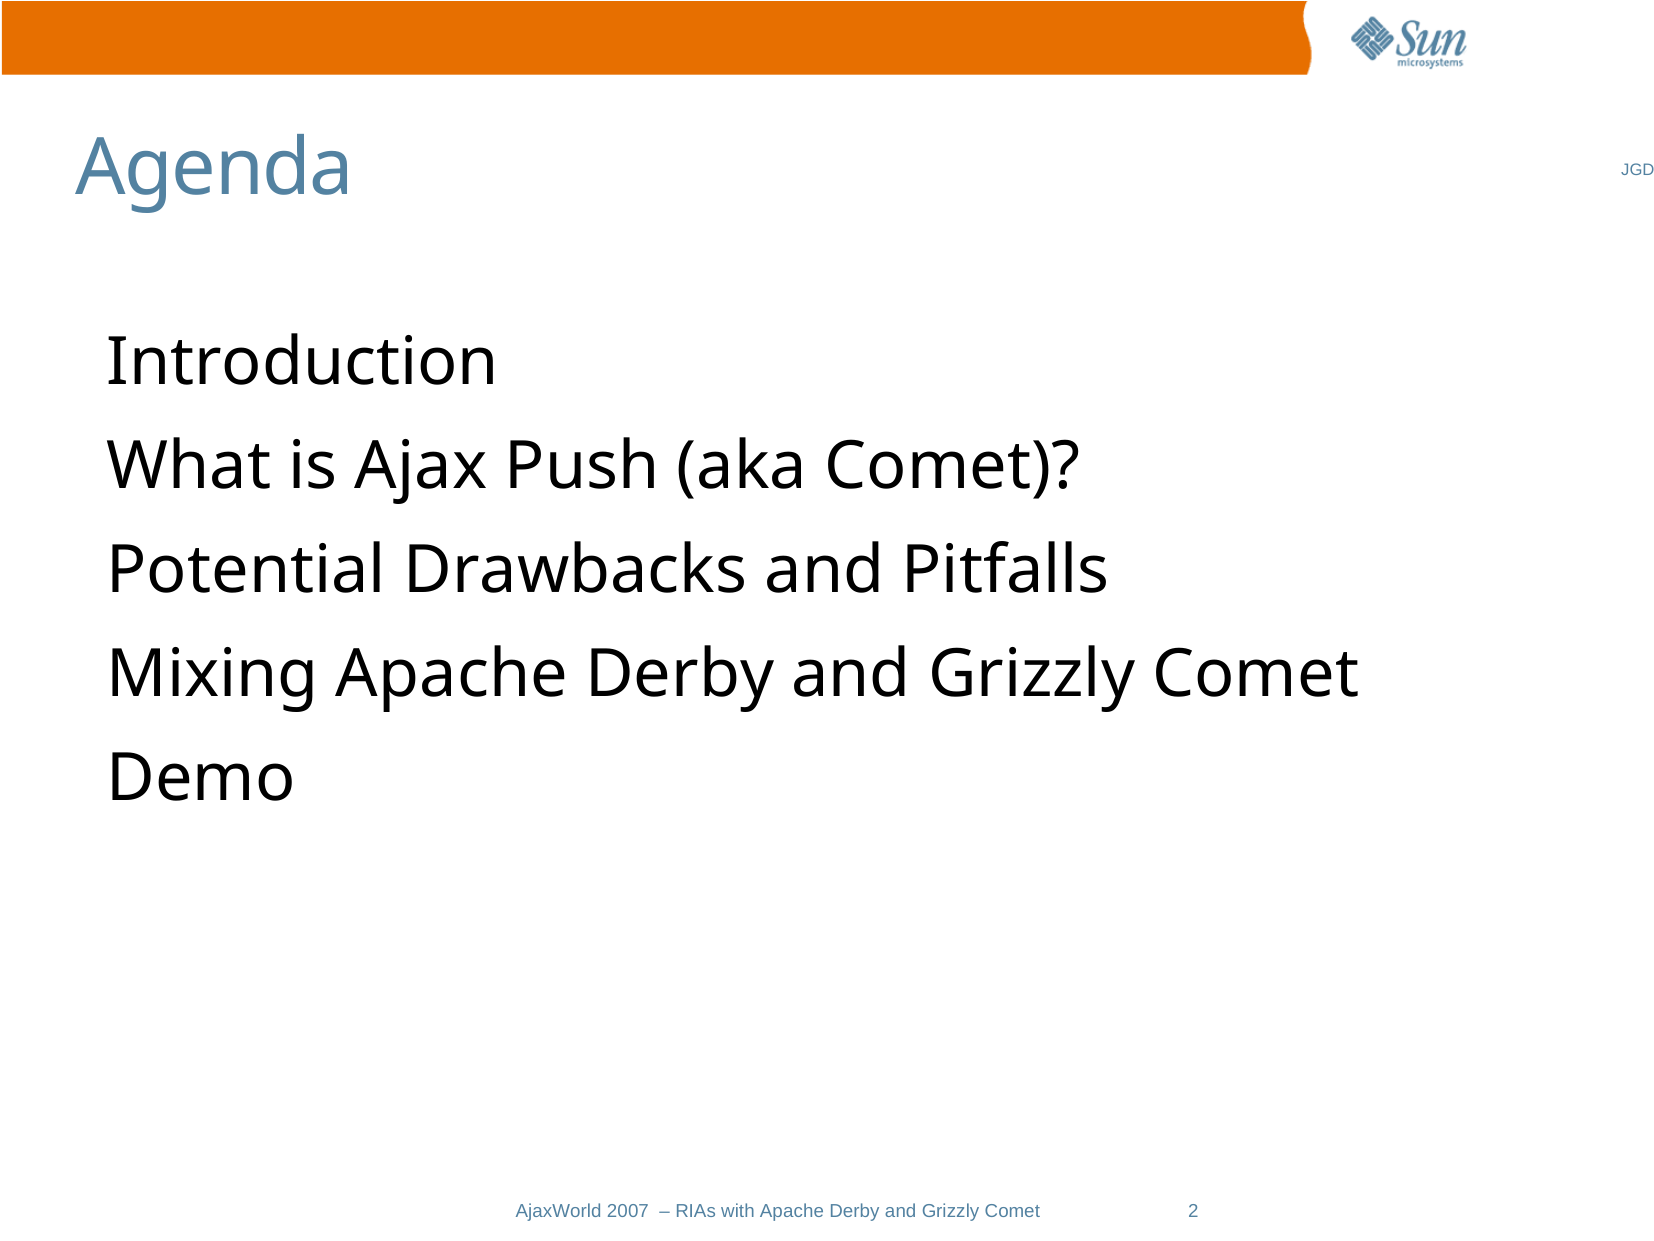

# Agenda
Introduction
What is Ajax Push (aka Comet)?
Potential Drawbacks and Pitfalls
Mixing Apache Derby and Grizzly Comet
Demo